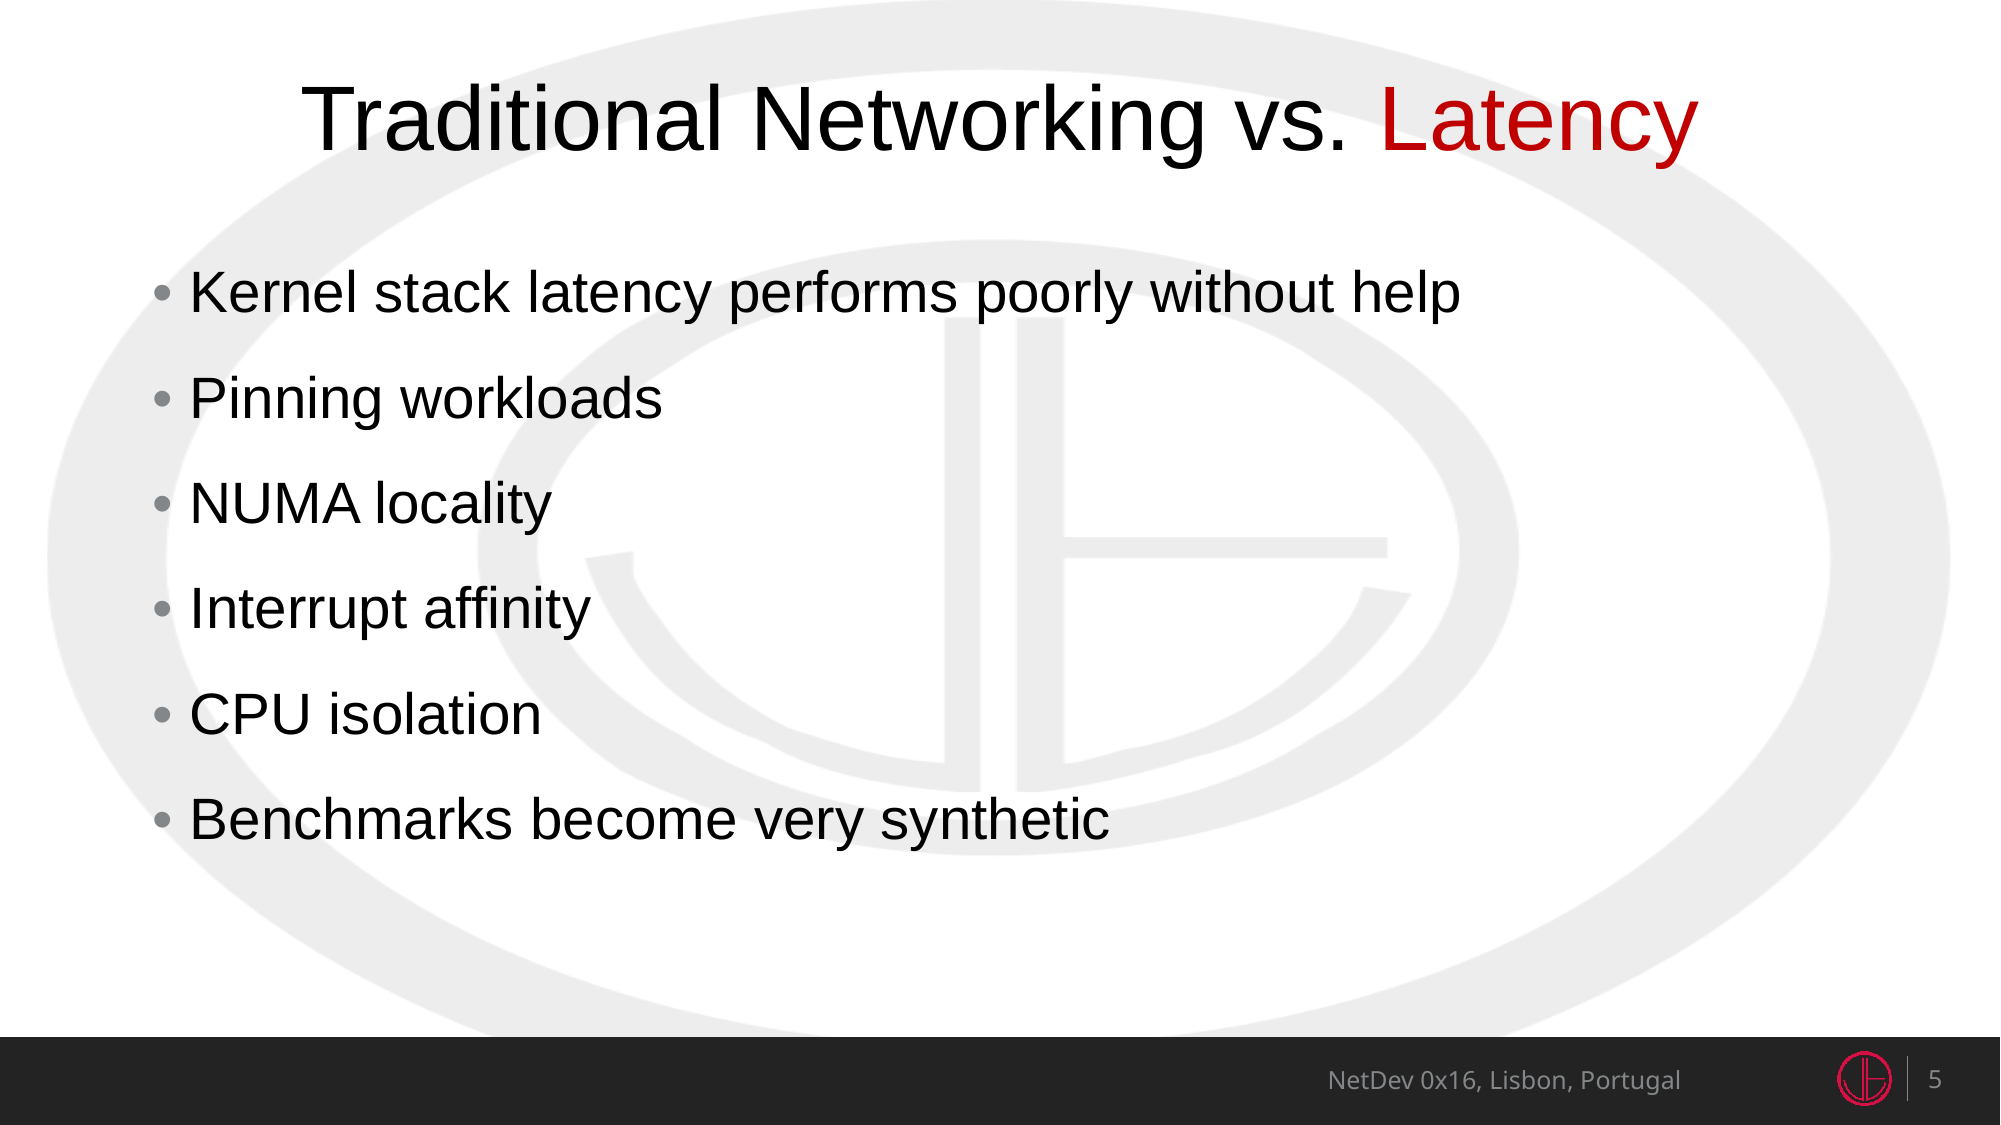

# Traditional Networking vs. Latency
Kernel stack latency performs poorly without help
Pinning workloads
NUMA locality
Interrupt affinity
CPU isolation
Benchmarks become very synthetic
NetDev 0x16, Lisbon, Portugal